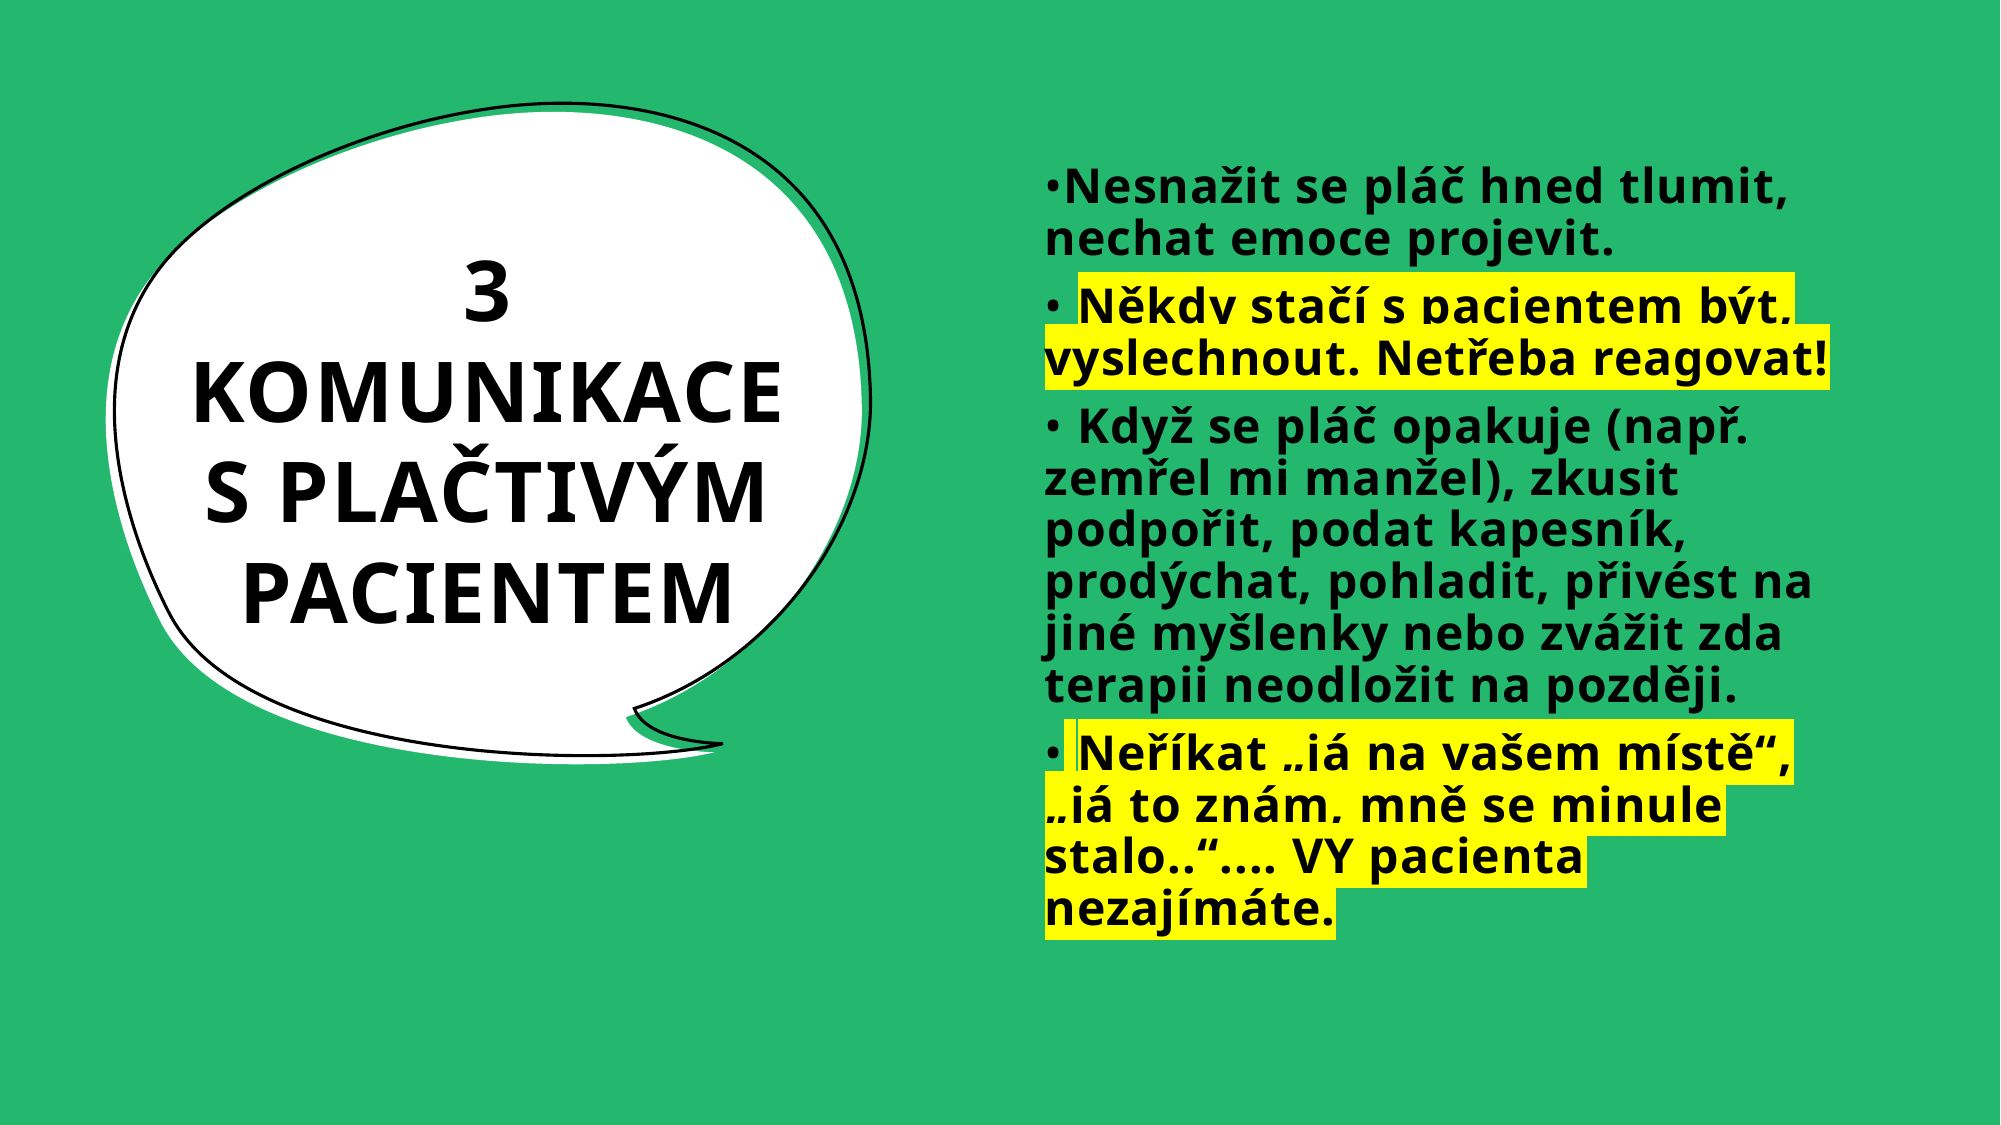

•Nesnažit se pláč hned tlumit, nechat emoce projevit.
• Někdy stačí s pacientem být, vyslechnout. Netřeba reagovat!
• Když se pláč opakuje (např. zemřel mi manžel), zkusit podpořit, podat kapesník, prodýchat, pohladit, přivést na jiné myšlenky nebo zvážit zda terapii neodložit na později.
• Neříkat „já na vašem místě“, „já to znám, mně se minule stalo..“.... VY pacienta nezajímáte.
# 3 KOMUNIKACE S PLAČTIVÝM PACIENTEM